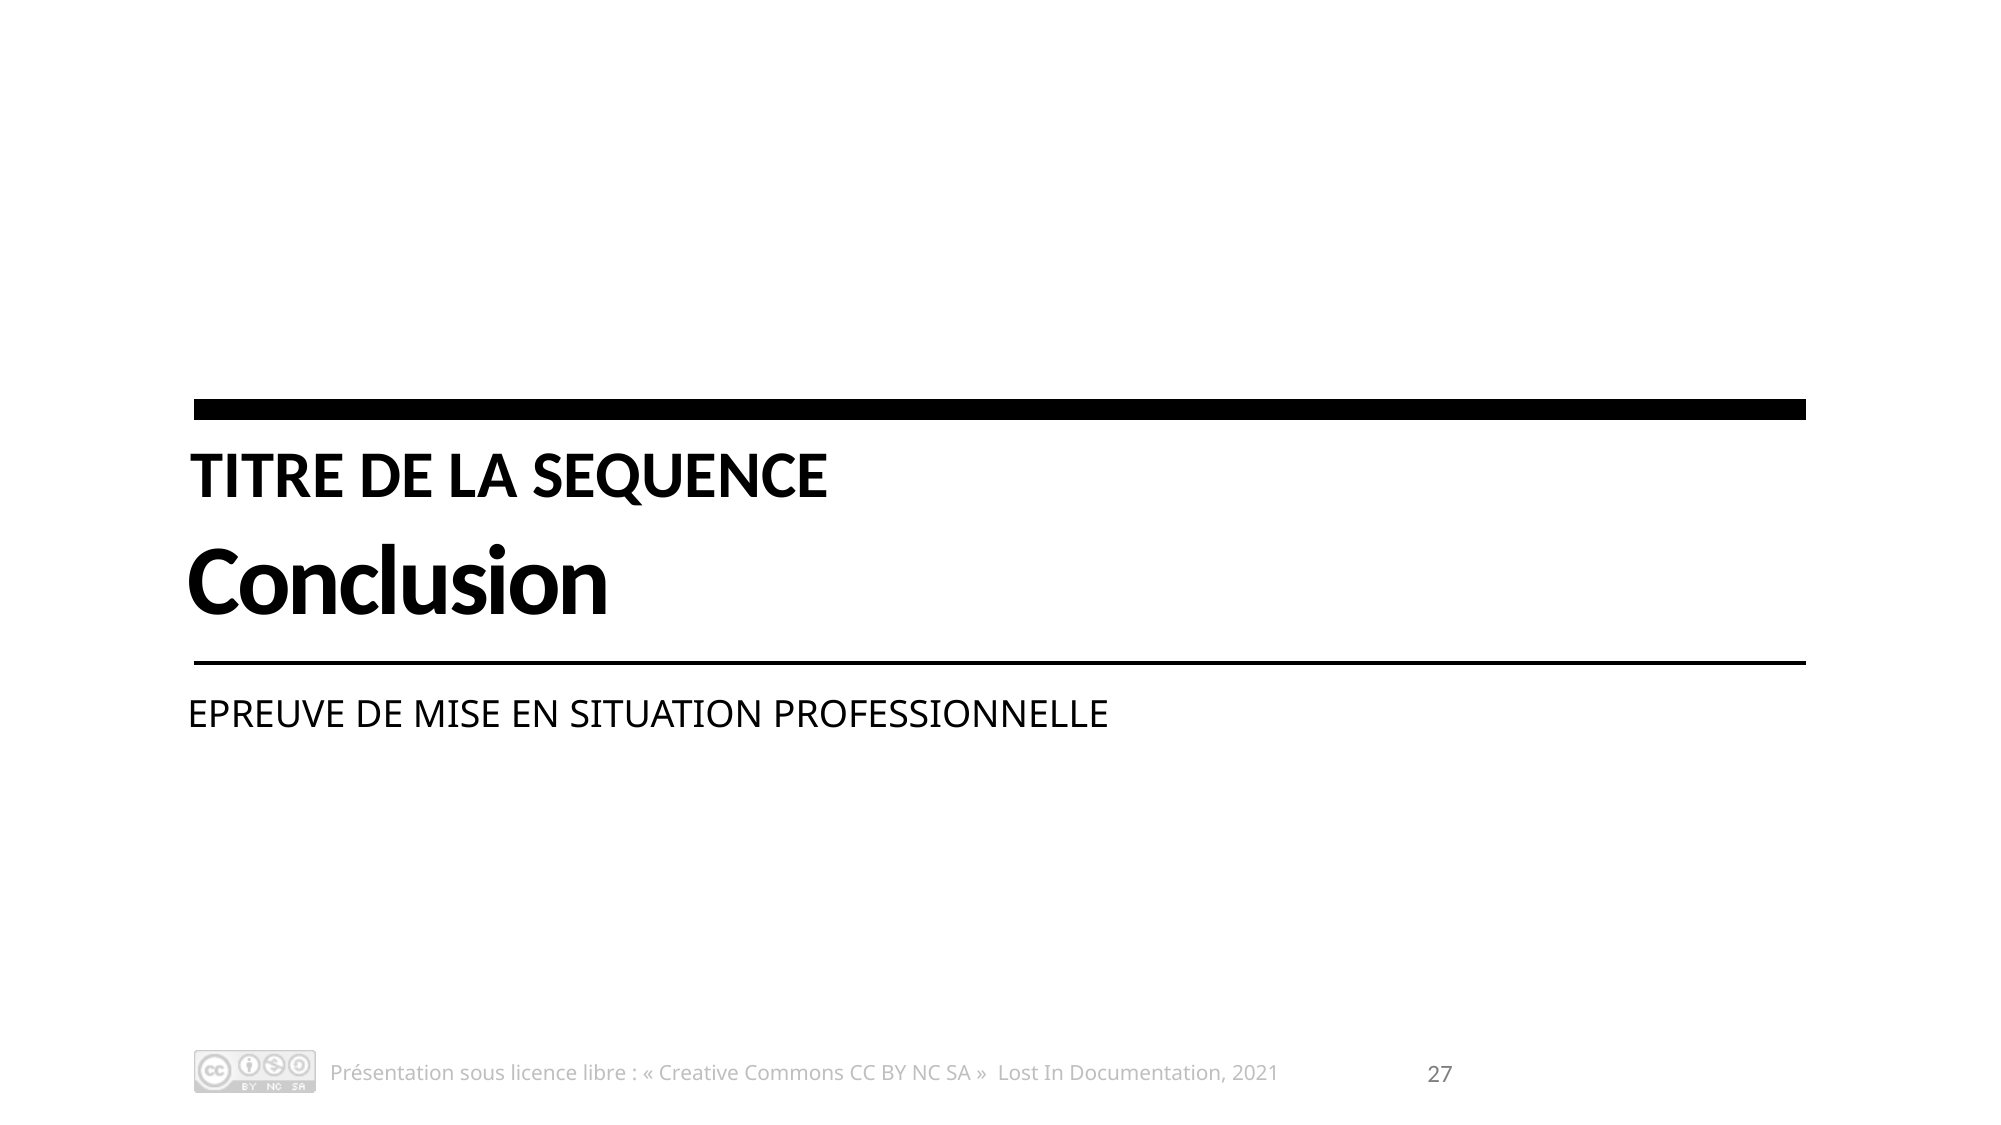

TITRE DE LA SEQUENCE
Conclusion
EPREUVE DE MISE EN SITUATION PROFESSIONNELLE
Présentation sous licence libre : « Creative Commons CC BY NC SA » Lost In Documentation, 2021